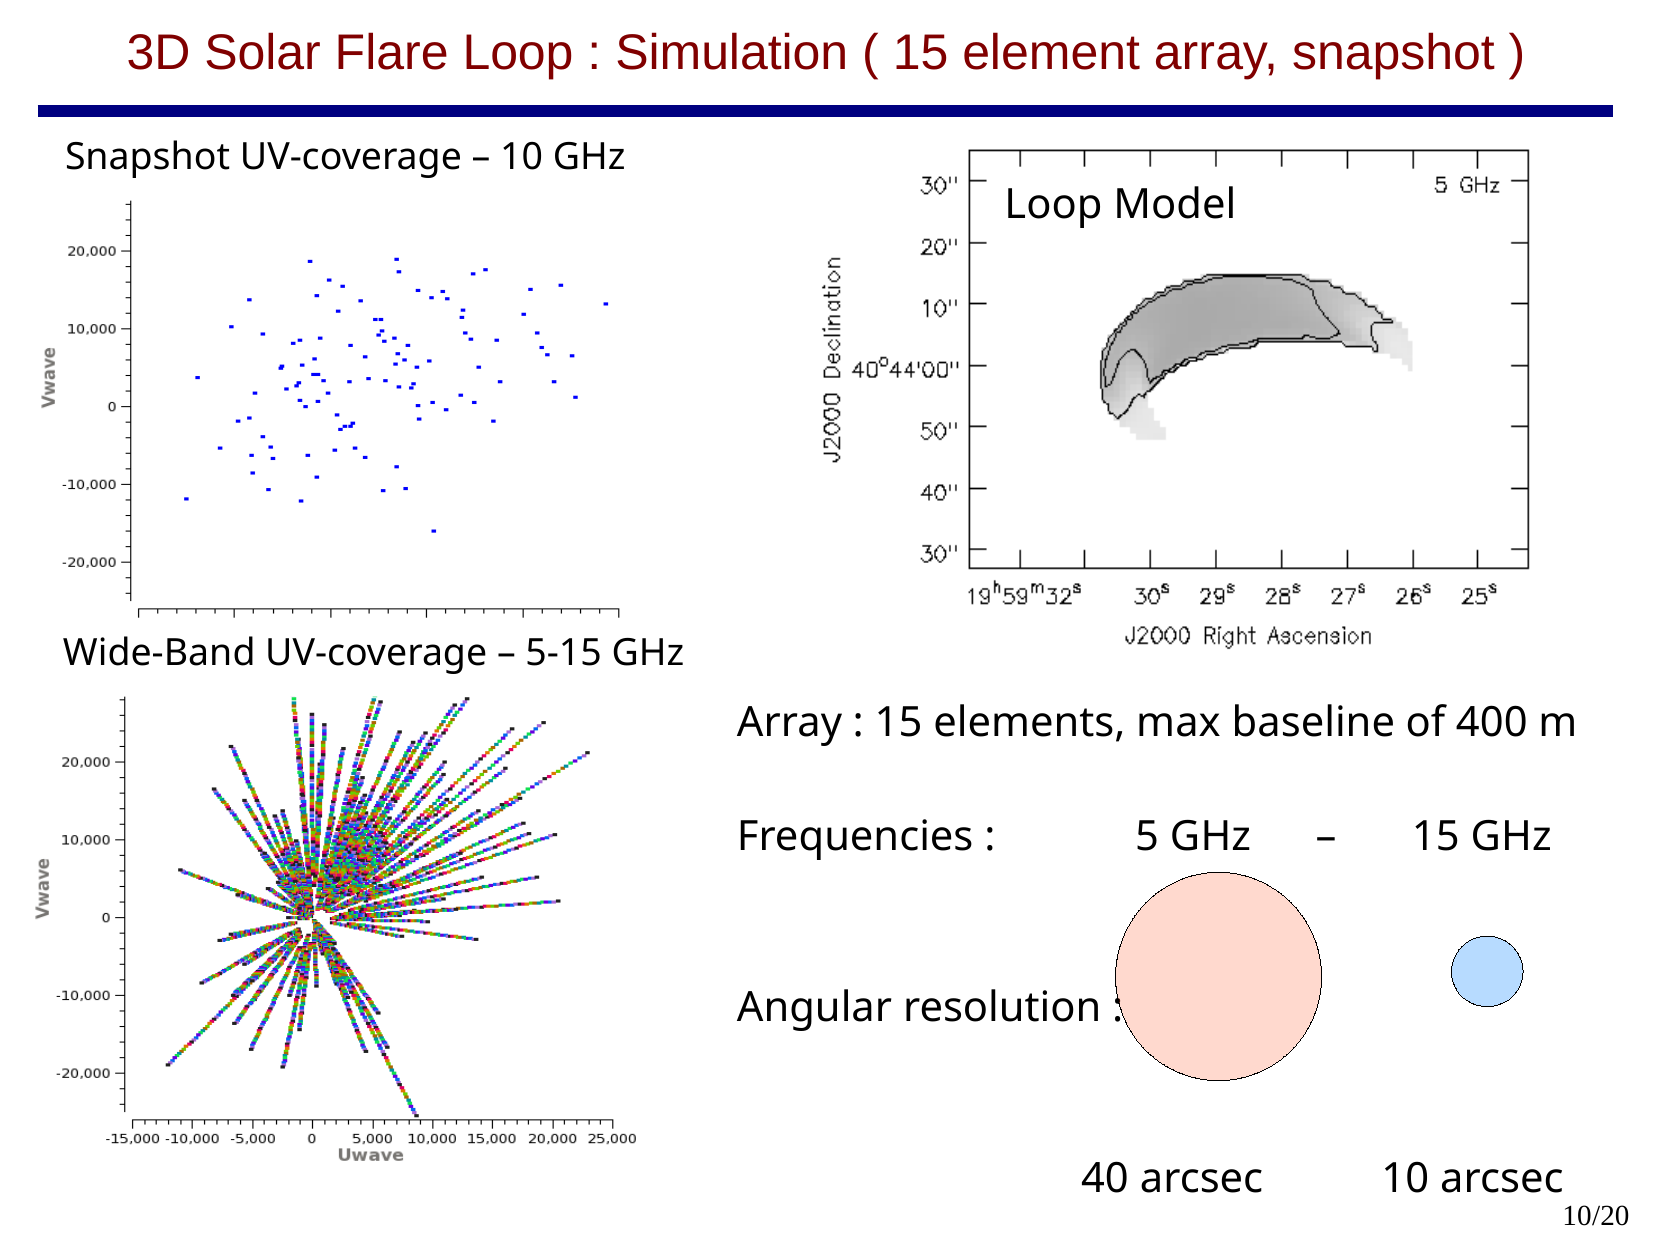

# 3D Solar Flare Loop : Simulation ( 15 element array, snapshot )
Snapshot UV-coverage – 10 GHz
Loop Model
Wide-Band UV-coverage – 5-15 GHz
Array : 15 elements, max baseline of 400 m
Frequencies : 5 GHz – 15 GHz
Angular resolution :
 40 arcsec 10 arcsec
10